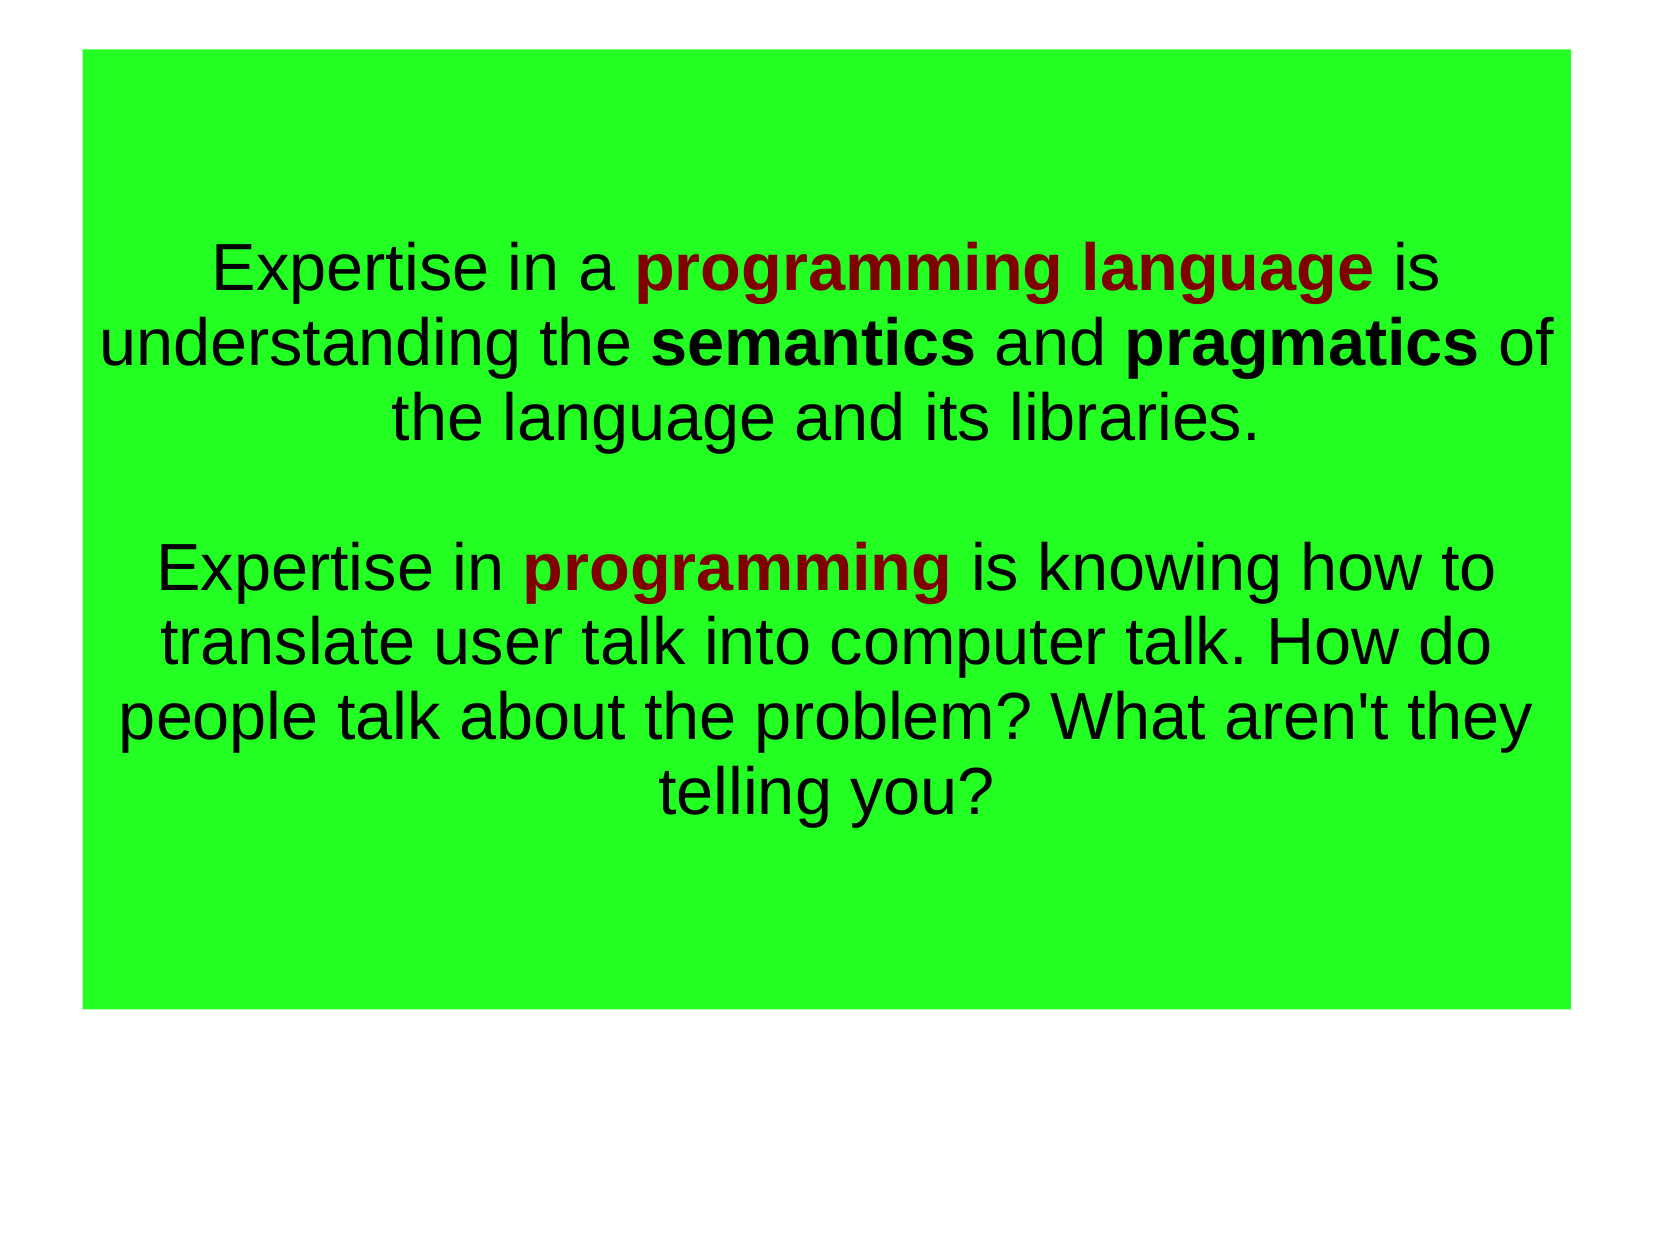

# Expertise in a programming language is understanding the semantics and pragmatics of the language and its libraries.
Expertise in programming is knowing how to translate user talk into computer talk. How do people talk about the problem? What aren't they telling you?